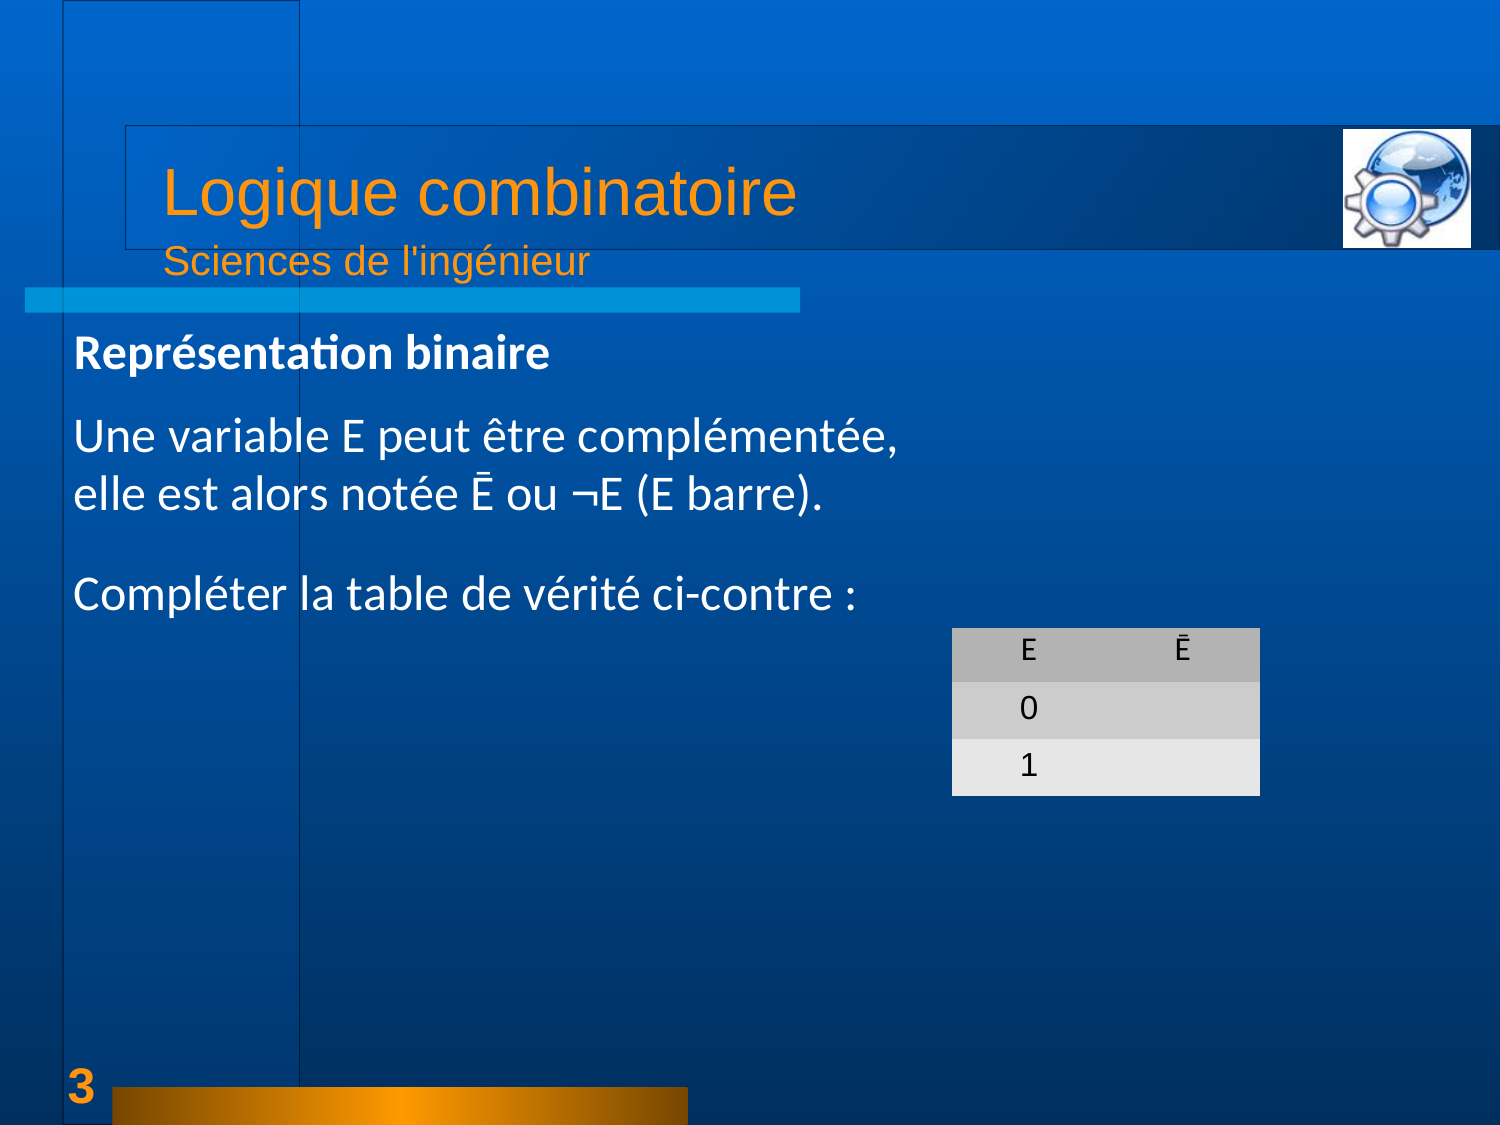

Représentation binaire
Une variable E peut être complémentée,
elle est alors notée Ē ou ¬E (E barre).
Compléter la table de vérité ci-contre :
| E | Ē |
| --- | --- |
| 0 | |
| 1 | |